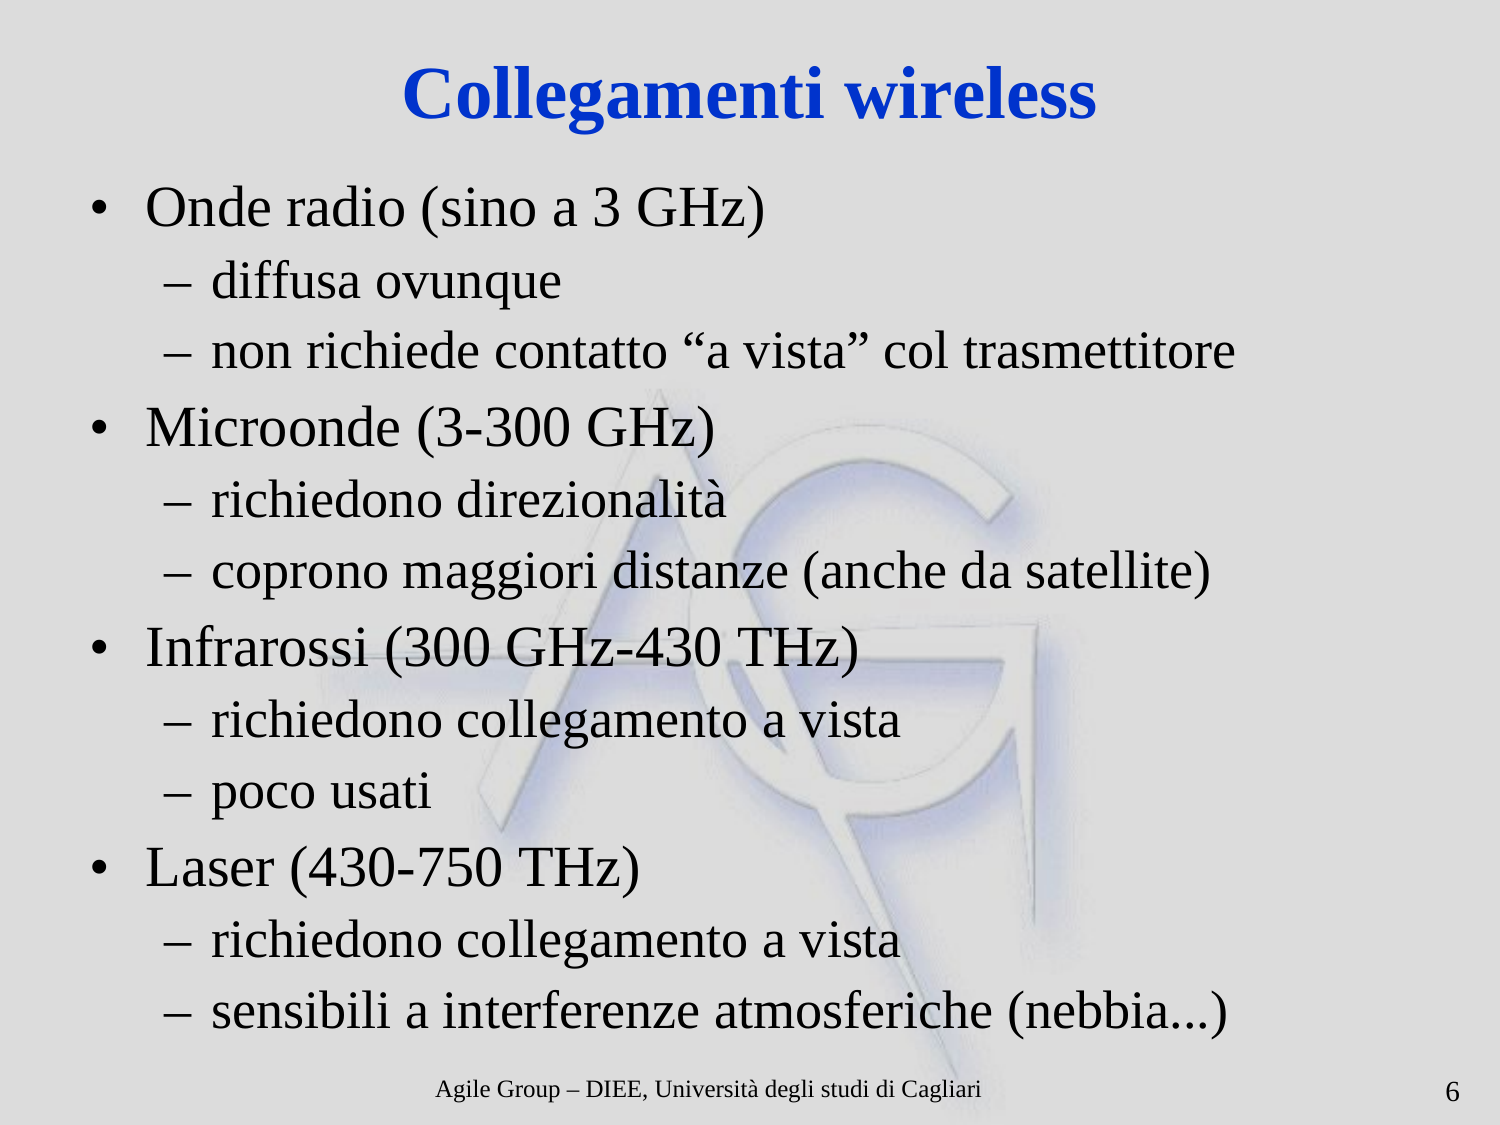

# Collegamenti wireless
Onde radio (sino a 3 GHz)
diffusa ovunque
non richiede contatto “a vista” col trasmettitore
Microonde (3-300 GHz)
richiedono direzionalità
coprono maggiori distanze (anche da satellite)
Infrarossi (300 GHz-430 THz)
richiedono collegamento a vista
poco usati
Laser (430-750 THz)
richiedono collegamento a vista
sensibili a interferenze atmosferiche (nebbia...)
6